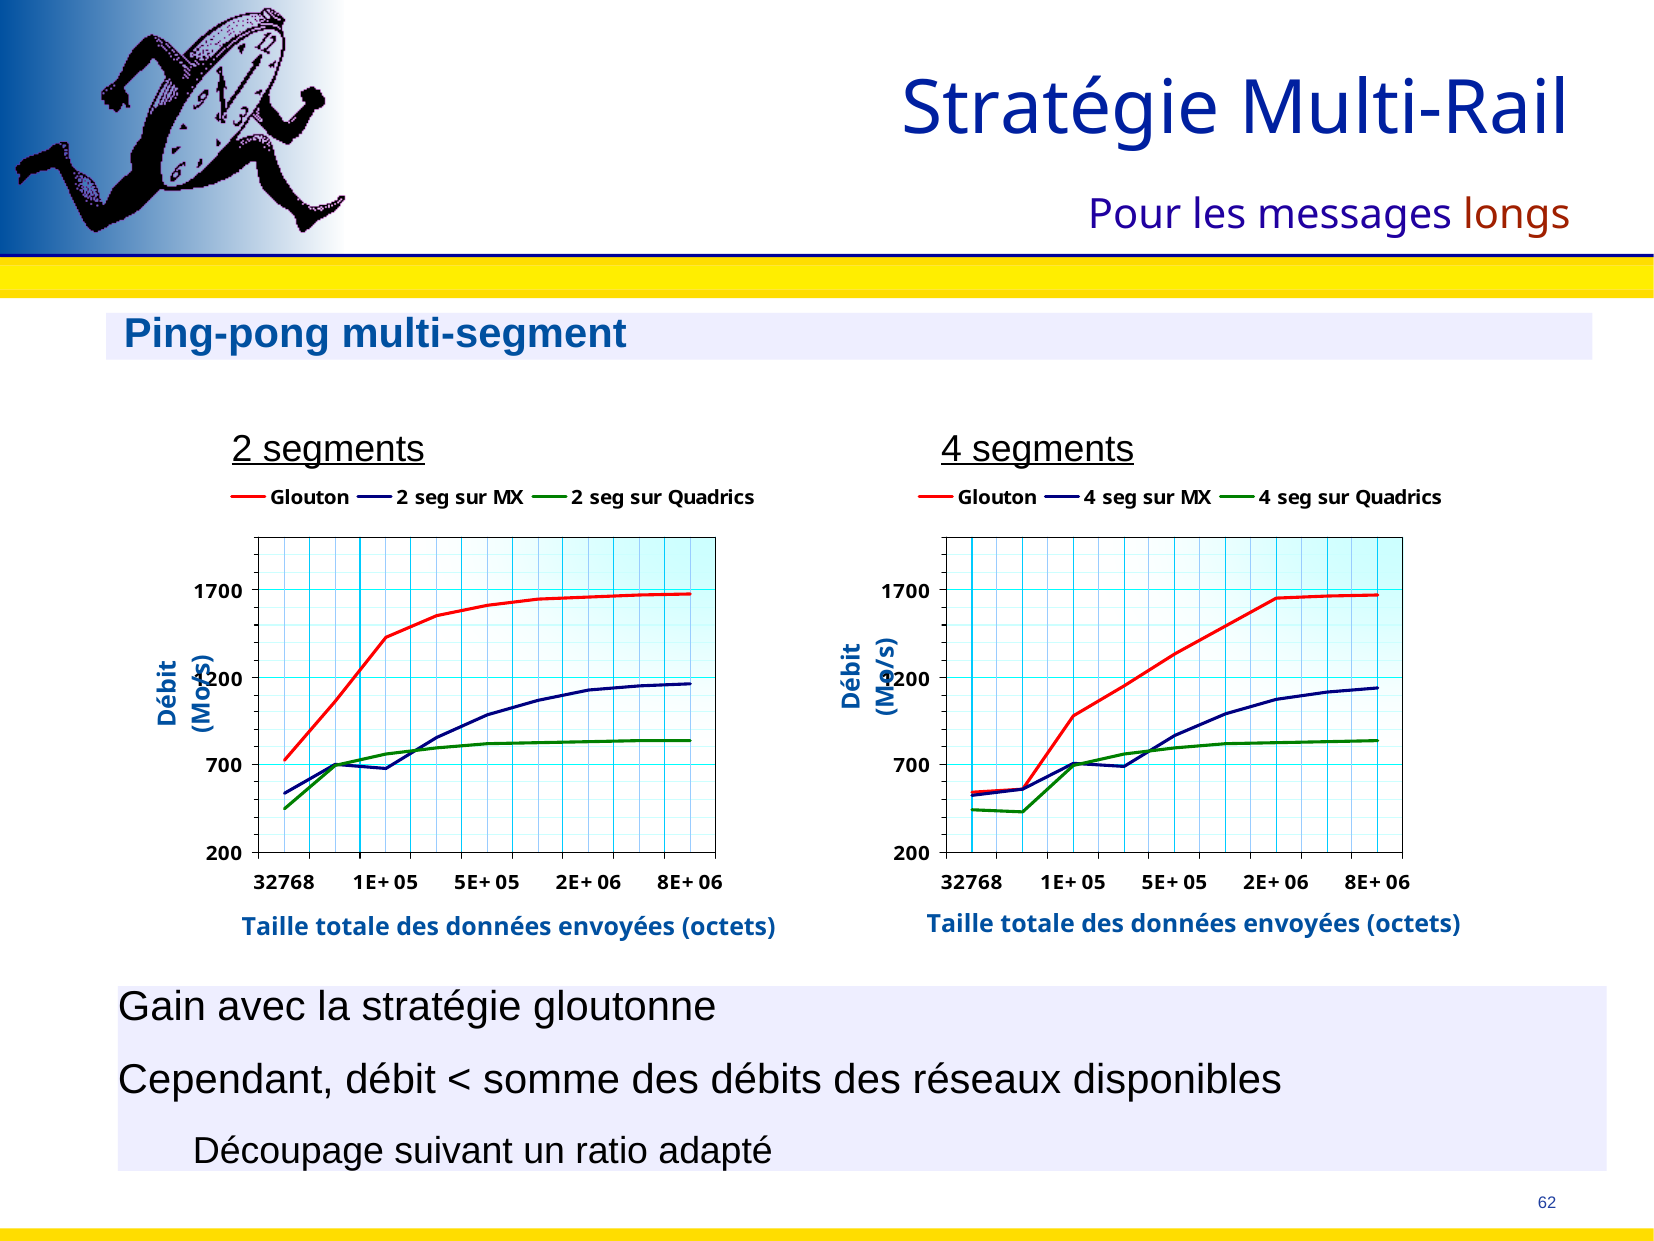

# Stratégie Multi-Rail Pour les messages longs
Ping-pong multi-segment
2 segments
4 segments
Débit (Mo/s)
Débit (Mo/s)
Taille totale des données envoyées (octets)
Taille totale des données envoyées (octets)
Gain avec la stratégie gloutonne
Cependant, débit < somme des débits des réseaux disponibles
Découpage suivant un ratio adapté